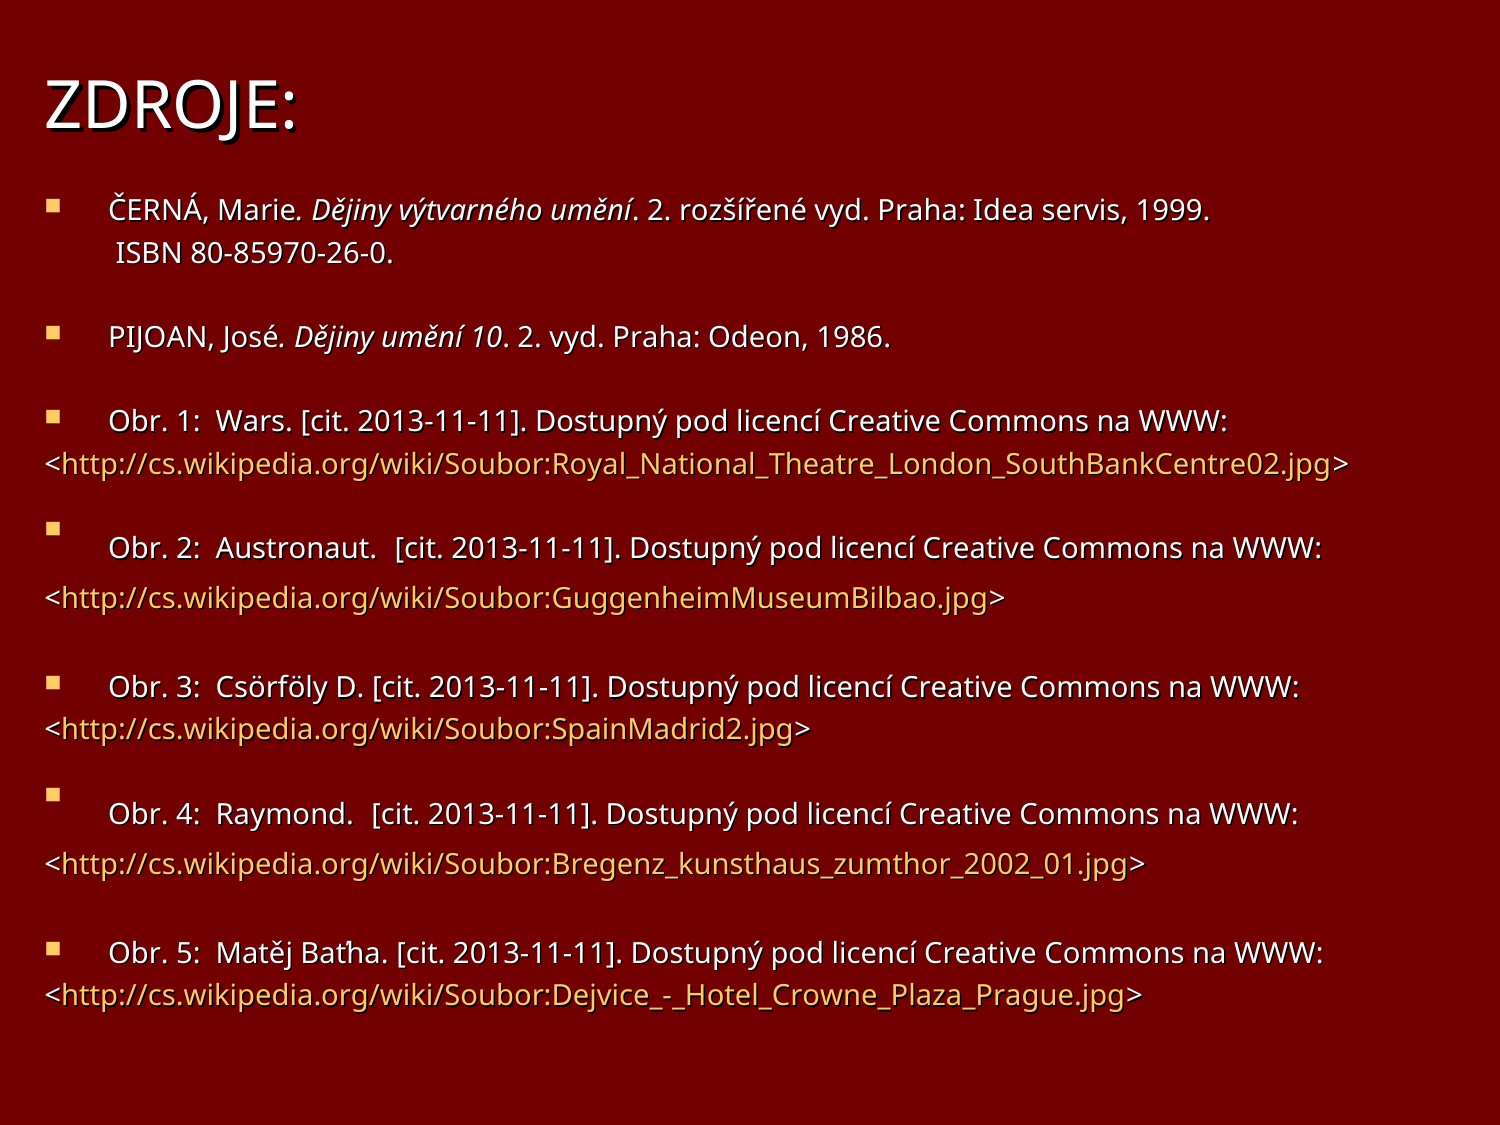

# ZDROJE:
 ČERNÁ, Marie. Dějiny výtvarného umění. 2. rozšířené vyd. Praha: Idea servis, 1999.
	 ISBN 80-85970-26-0.
 PIJOAN, José. Dějiny umění 10. 2. vyd. Praha: Odeon, 1986.
 Obr. 1: Wars. [cit. 2013-11-11]. Dostupný pod licencí Creative Commons na WWW:
<http://cs.wikipedia.org/wiki/Soubor:Royal_National_Theatre_London_SouthBankCentre02.jpg>
 Obr. 2: Austronaut. [cit. 2013-11-11]. Dostupný pod licencí Creative Commons na WWW:
<http://cs.wikipedia.org/wiki/Soubor:GuggenheimMuseumBilbao.jpg>
 Obr. 3: Csörföly D. [cit. 2013-11-11]. Dostupný pod licencí Creative Commons na WWW:
<http://cs.wikipedia.org/wiki/Soubor:SpainMadrid2.jpg>
 Obr. 4: Raymond. [cit. 2013-11-11]. Dostupný pod licencí Creative Commons na WWW:
<http://cs.wikipedia.org/wiki/Soubor:Bregenz_kunsthaus_zumthor_2002_01.jpg>
 Obr. 5: Matěj Baťha. [cit. 2013-11-11]. Dostupný pod licencí Creative Commons na WWW:
<http://cs.wikipedia.org/wiki/Soubor:Dejvice_-_Hotel_Crowne_Plaza_Prague.jpg>